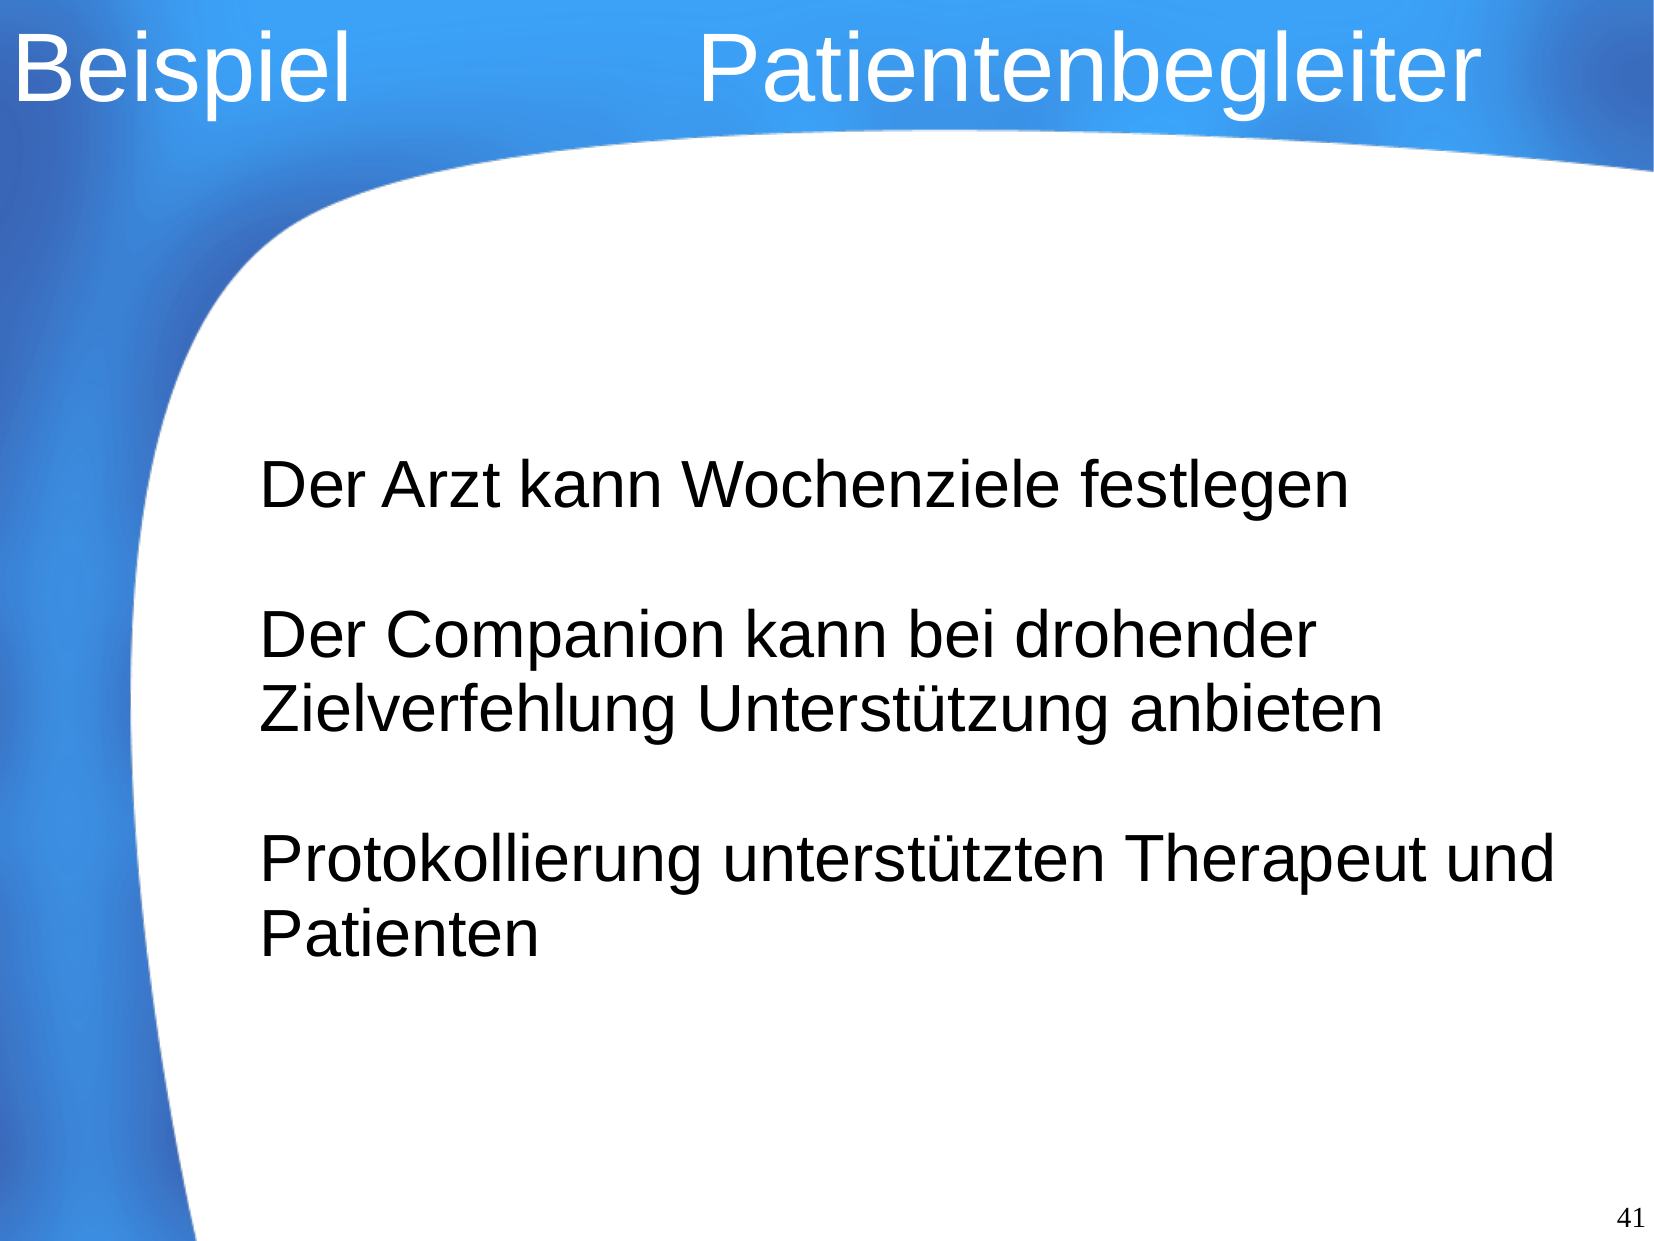

Beispiel
# Patientenbegleiter
Der Arzt kann Wochenziele festlegen
Der Companion kann bei drohender Zielverfehlung Unterstützung anbieten
Protokollierung unterstützten Therapeut und Patienten
41